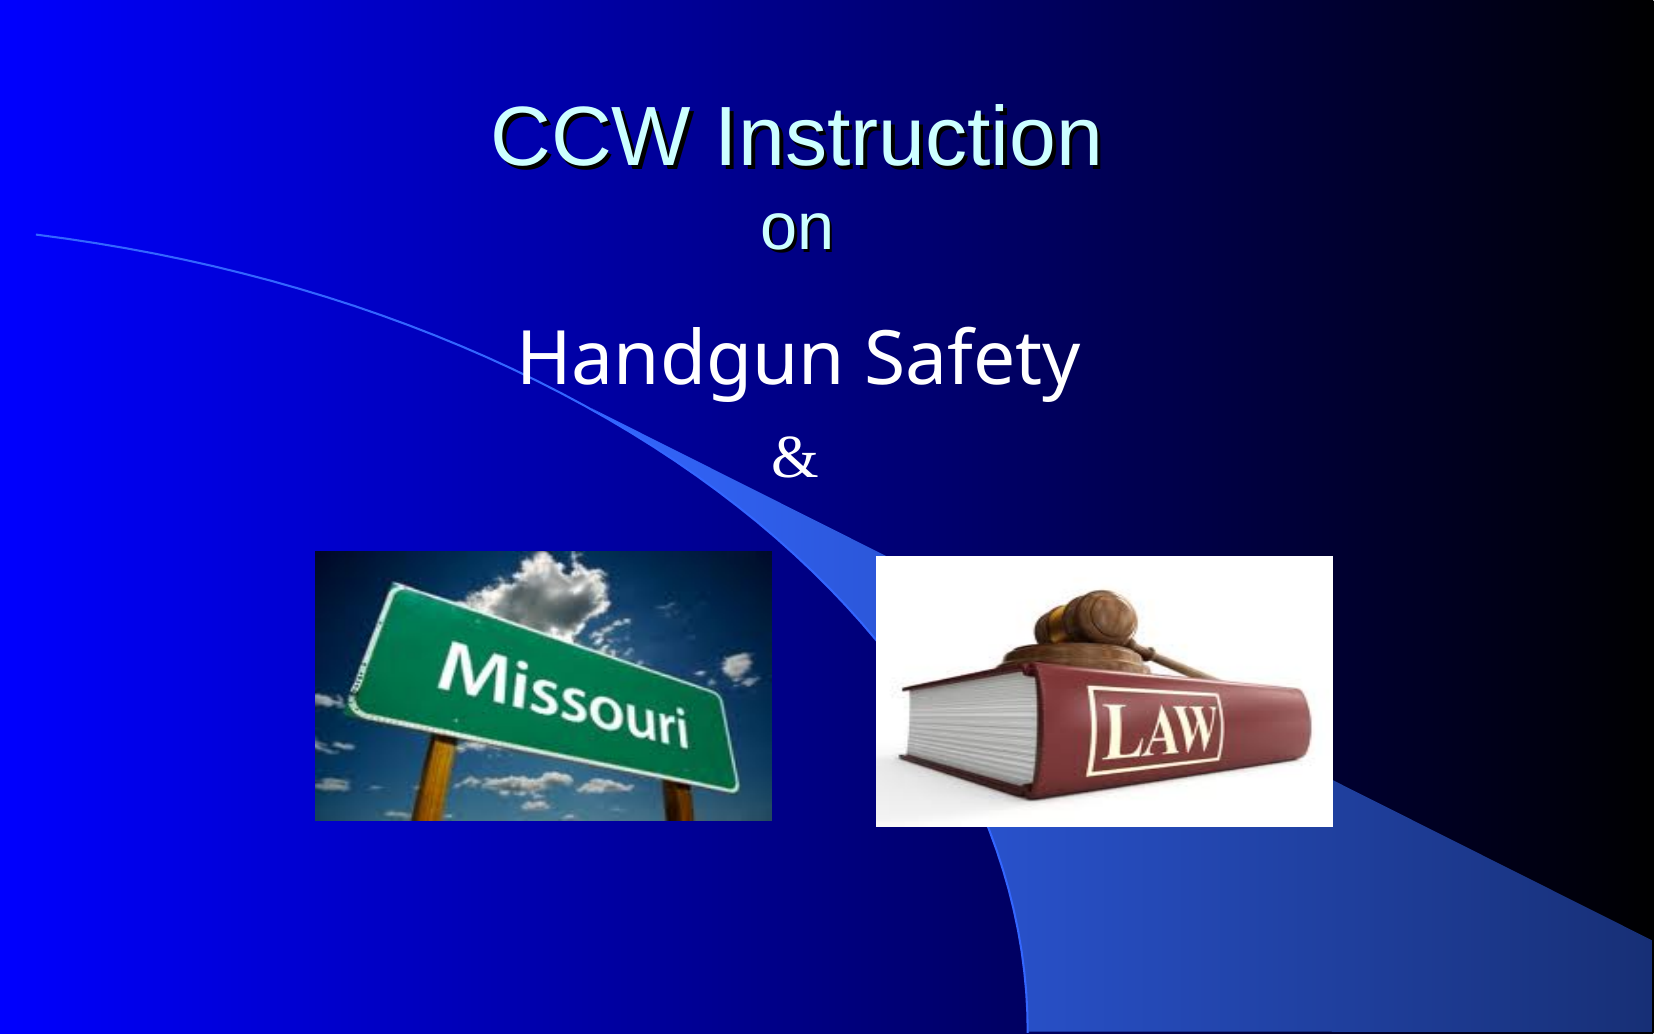

# CCW Instruction on
Handgun Safety
 &